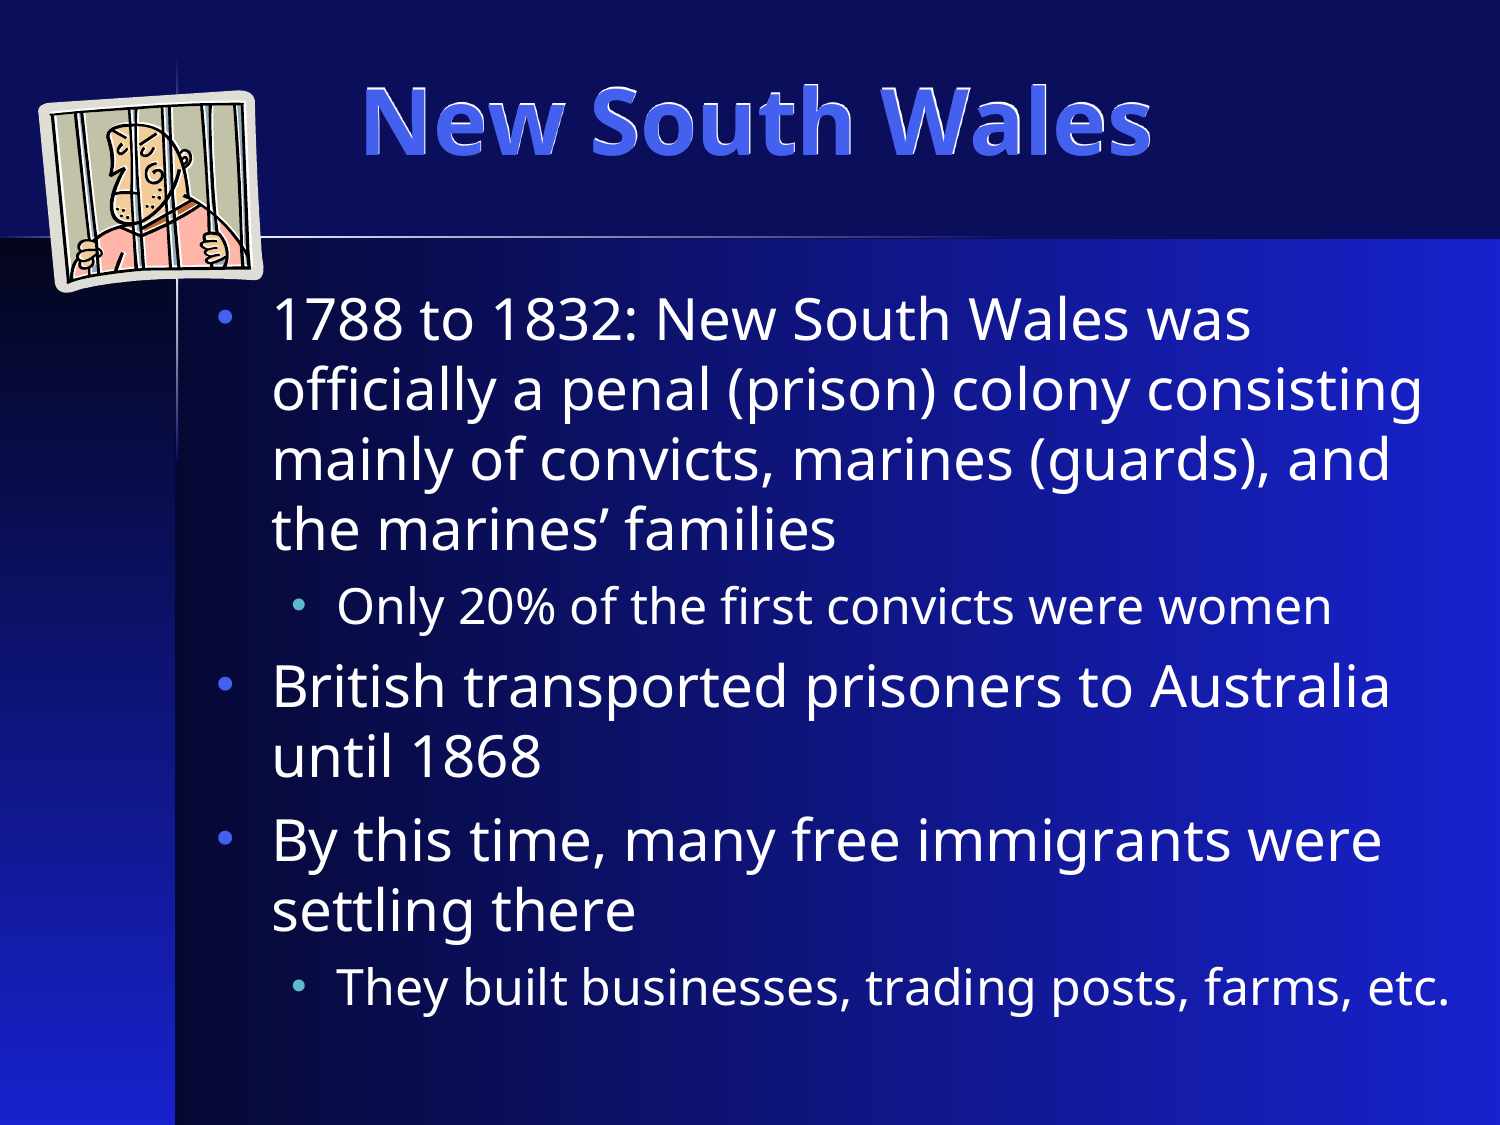

# New South Wales
1788 to 1832: New South Wales was officially a penal (prison) colony consisting mainly of convicts, marines (guards), and the marines’ families
Only 20% of the first convicts were women
British transported prisoners to Australia until 1868
By this time, many free immigrants were settling there
They built businesses, trading posts, farms, etc.